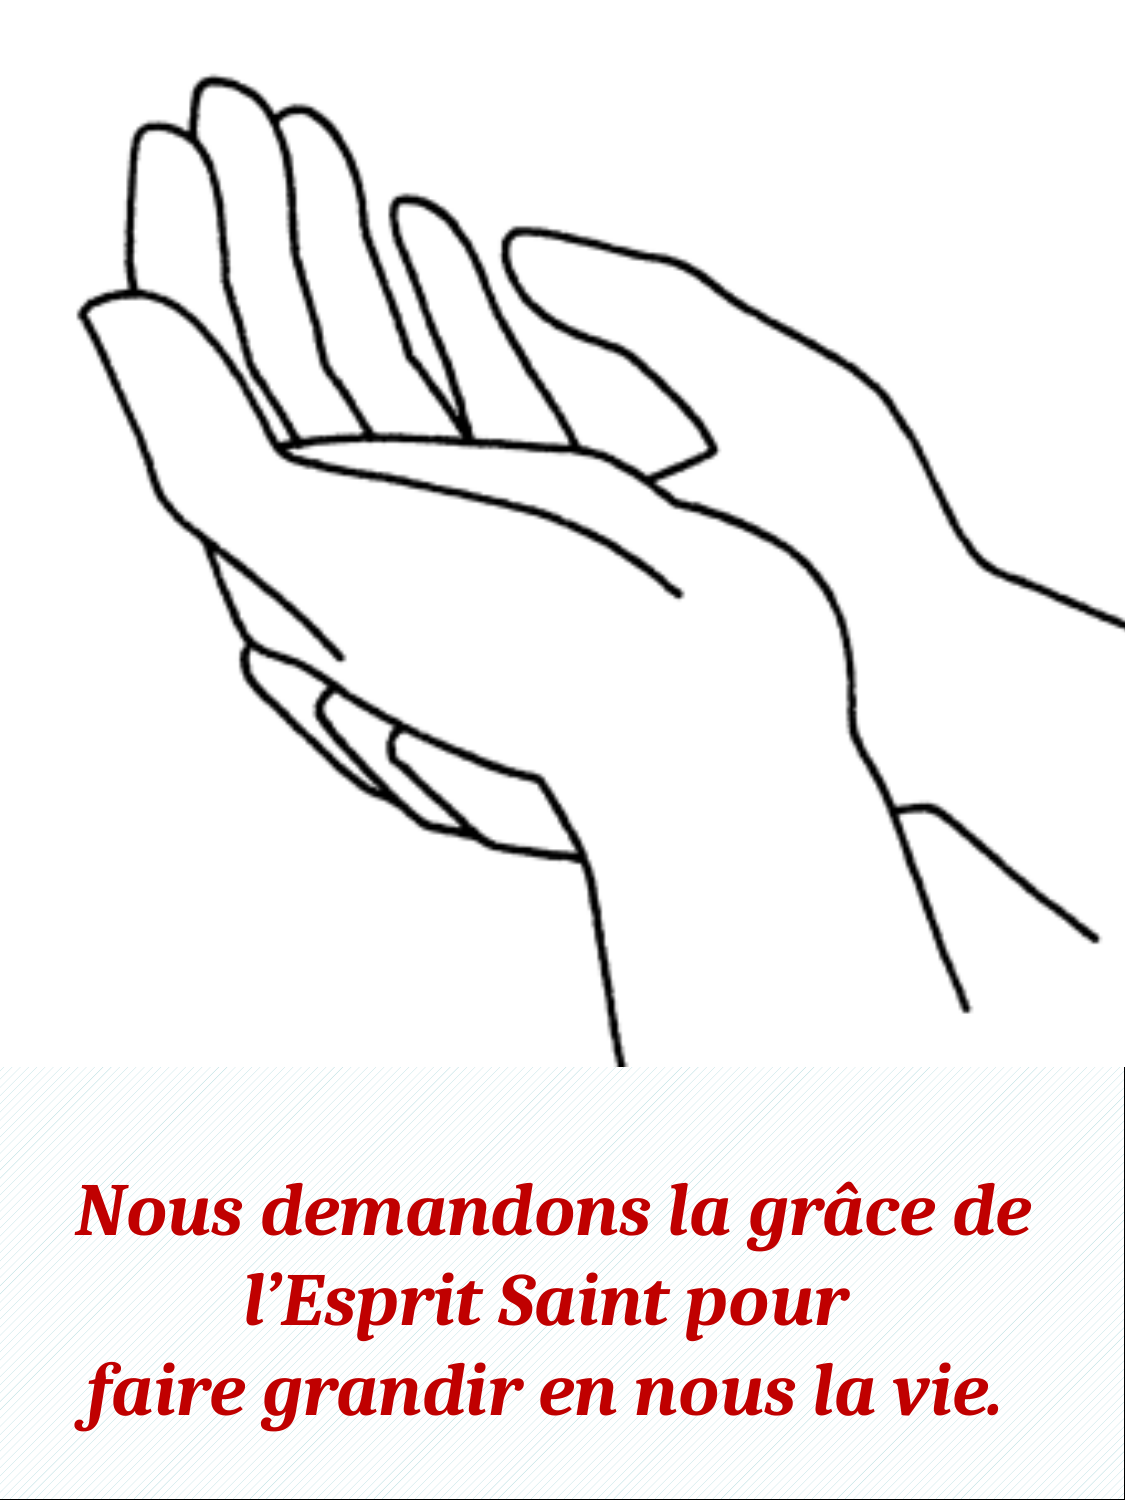

Nous demandons la grâce de l’Esprit Saint pour
faire grandir en nous la vie.